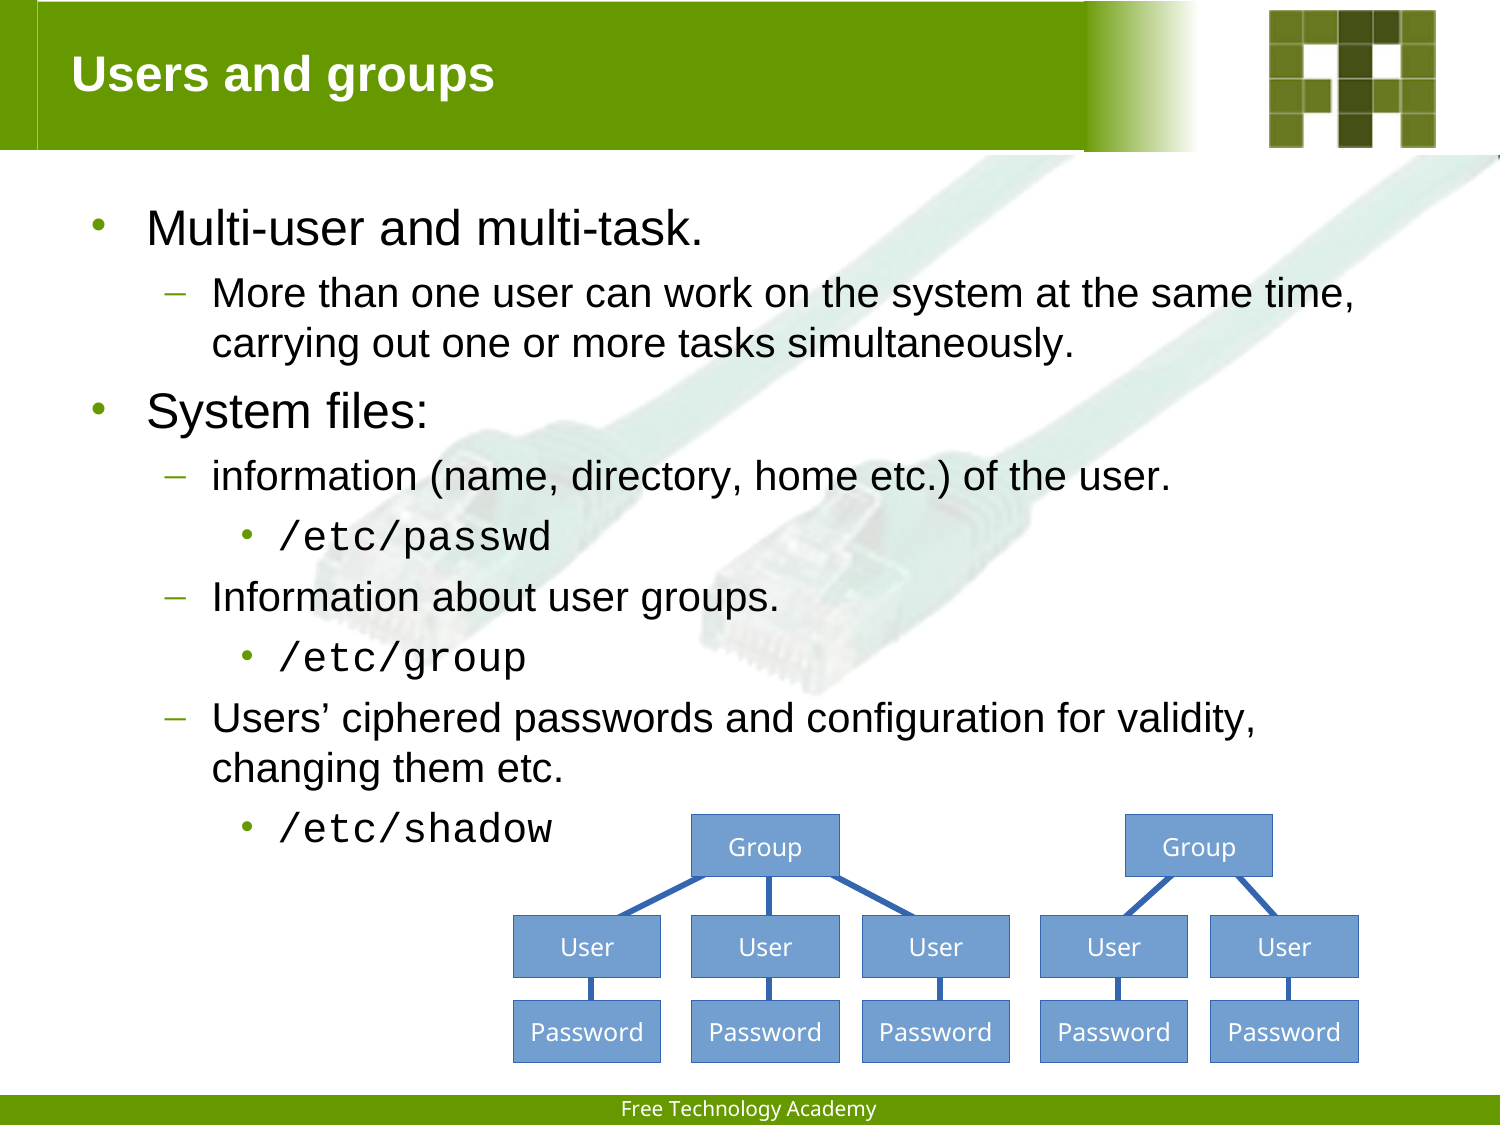

# Users and groups
Multi-user and multi-task.
More than one user can work on the system at the same time, carrying out one or more tasks simultaneously.
System files:
information (name, directory, home etc.) of the user.
/etc/passwd
Information about user groups.
/etc/group
Users’ ciphered passwords and configuration for validity, changing them etc.
/etc/shadow
Group
User
User
User
Password
Password
Password
Group
User
User
Password
Password